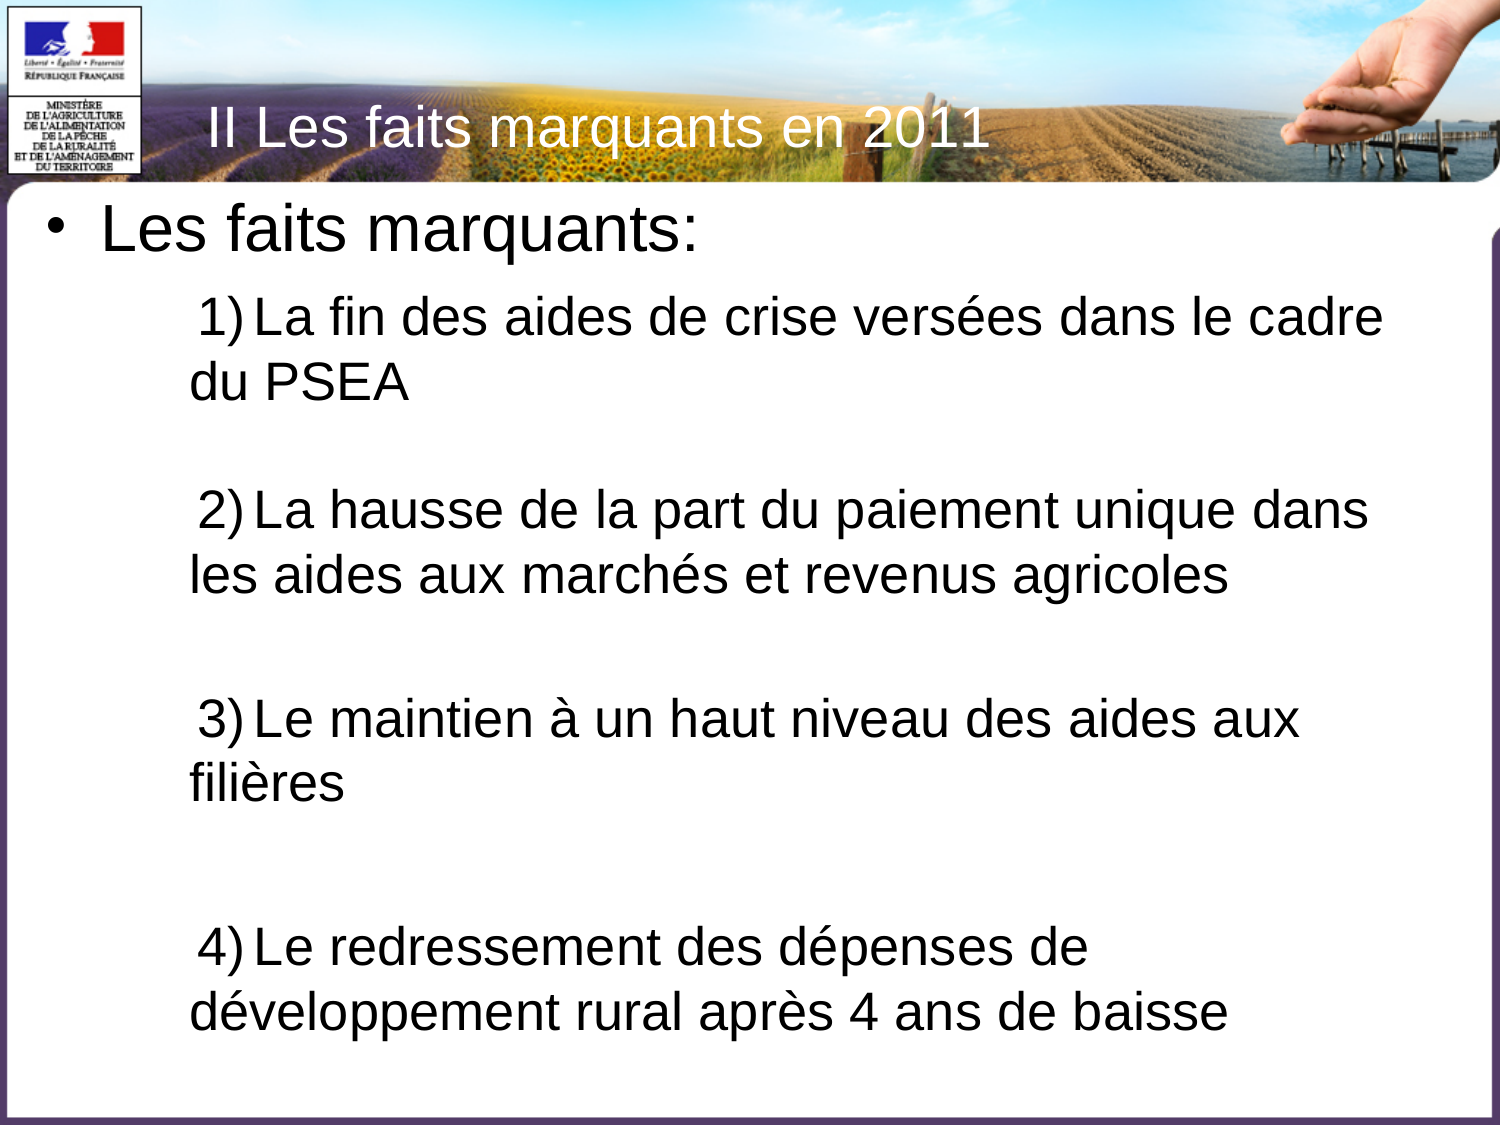

II Les faits marquants en 2011
# Les faits marquants:
La fin des aides de crise versées dans le cadre du PSEA
La hausse de la part du paiement unique dans les aides aux marchés et revenus agricoles
Le maintien à un haut niveau des aides aux filières
Le redressement des dépenses de développement rural après 4 ans de baisse